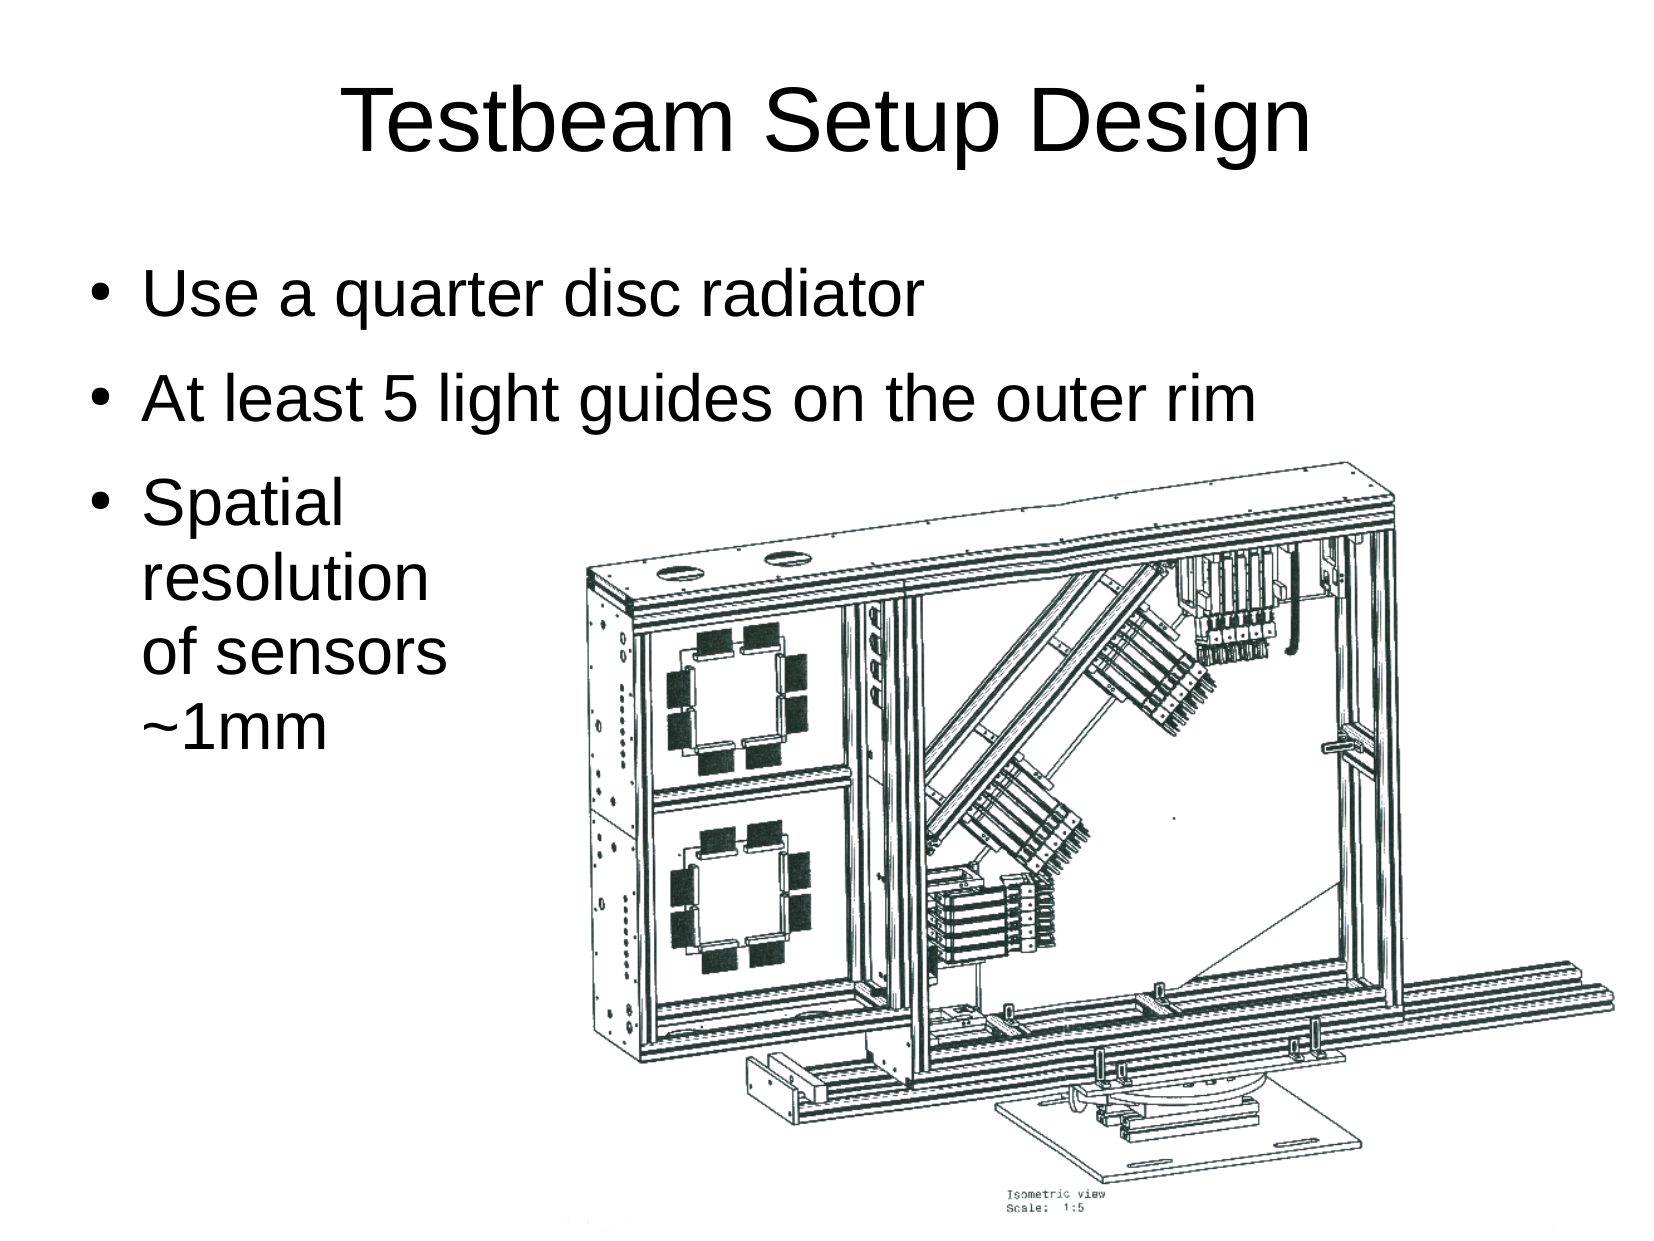

# Testbeam Setup Design
Use a quarter disc radiator
At least 5 light guides on the outer rim
Spatial
resolution
of sensors
~1mm